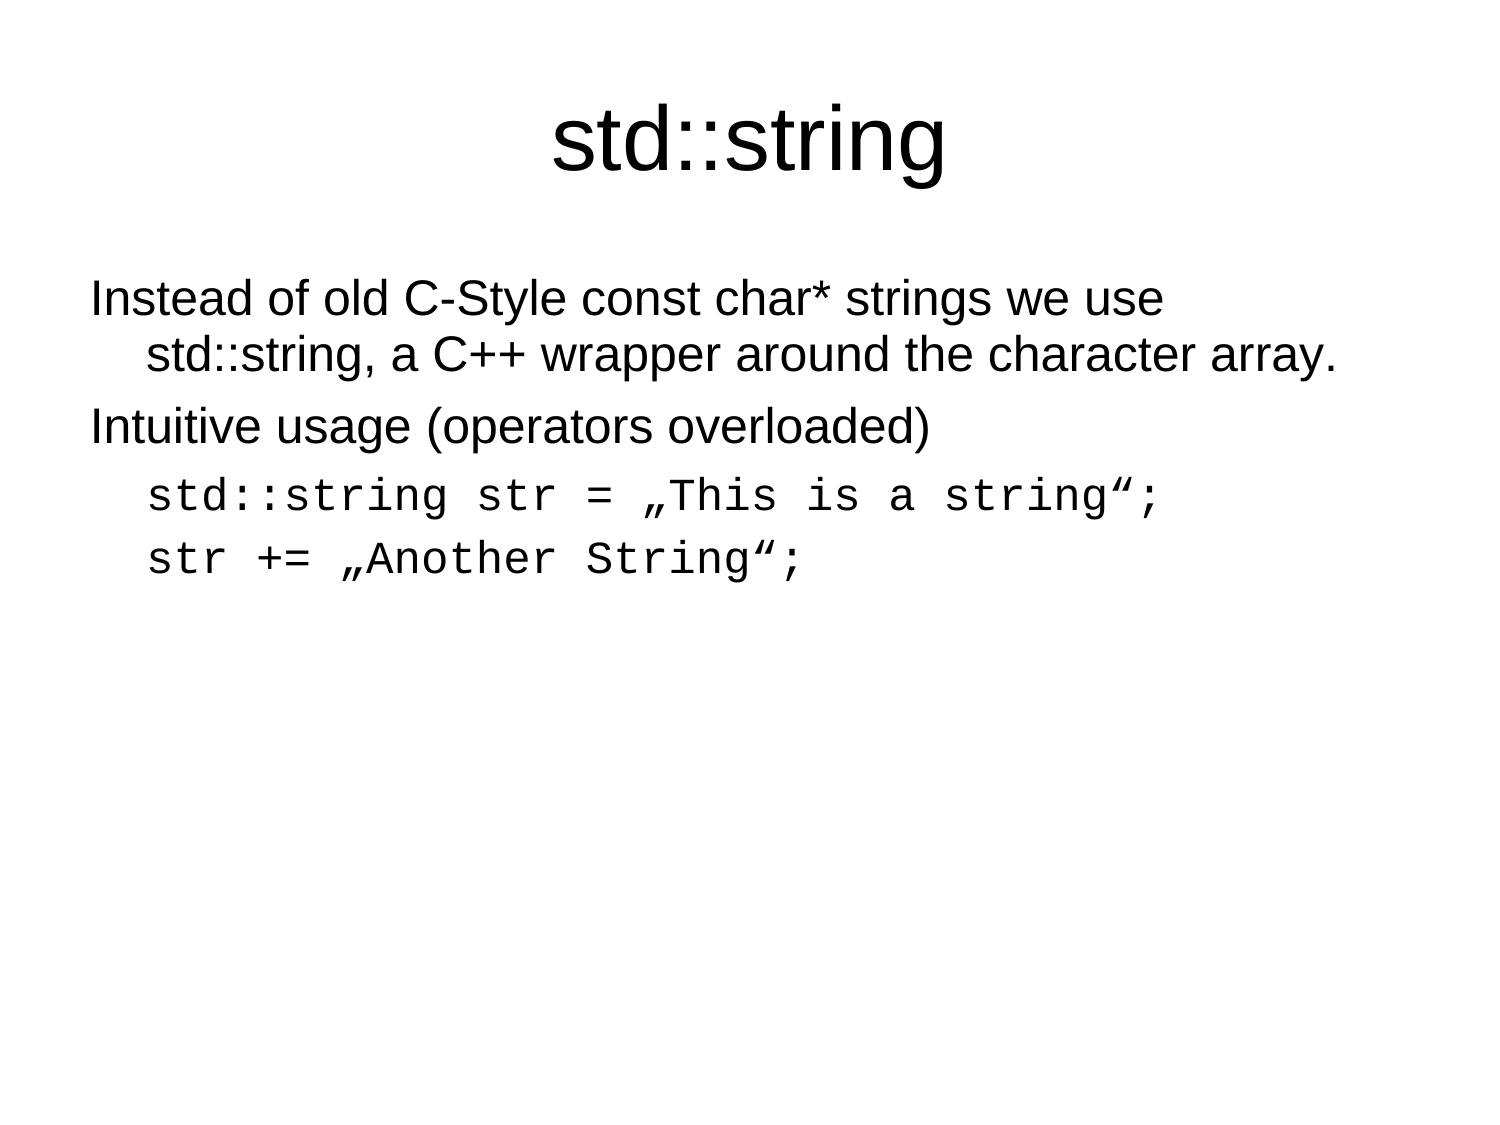

# std::string
Instead of old C-Style const char* strings we use std::string, a C++ wrapper around the character array.
Intuitive usage (operators overloaded)
	std::string str = „This is a string“;
	str += „Another String“;